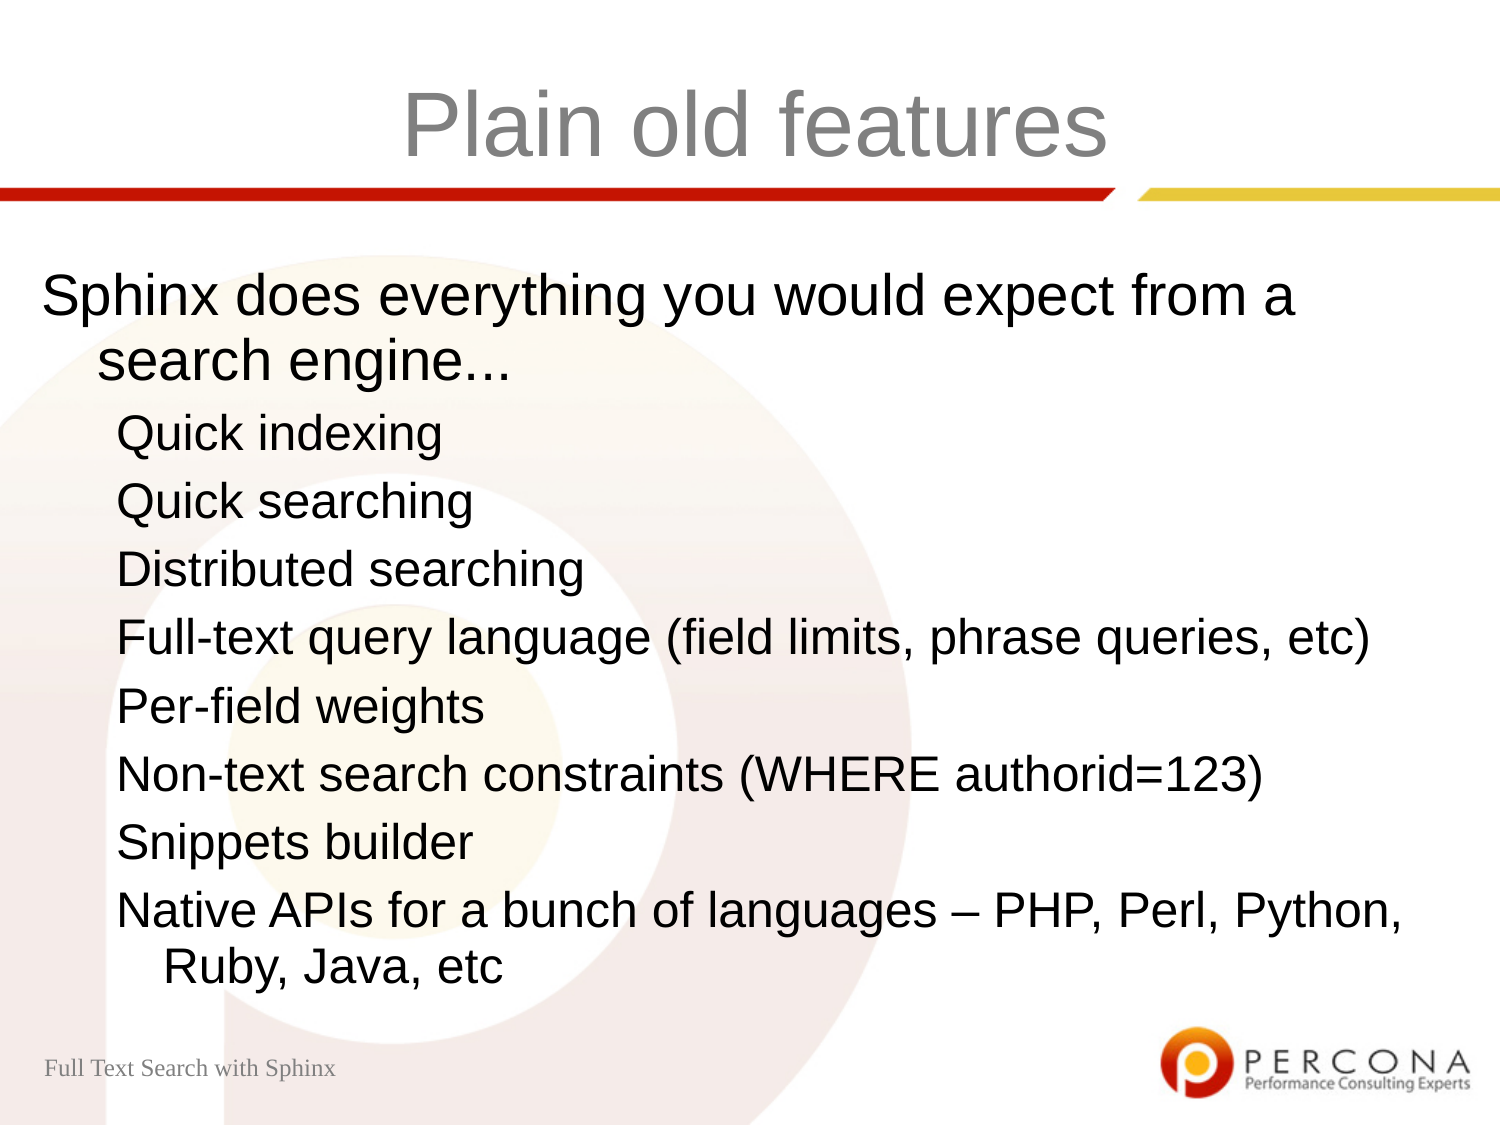

# Plain old features
Sphinx does everything you would expect from a search engine...
Quick indexing
Quick searching
Distributed searching
Full-text query language (field limits, phrase queries, etc)
Per-field weights
Non-text search constraints (WHERE authorid=123)
Snippets builder
Native APIs for a bunch of languages – PHP, Perl, Python, Ruby, Java, etc